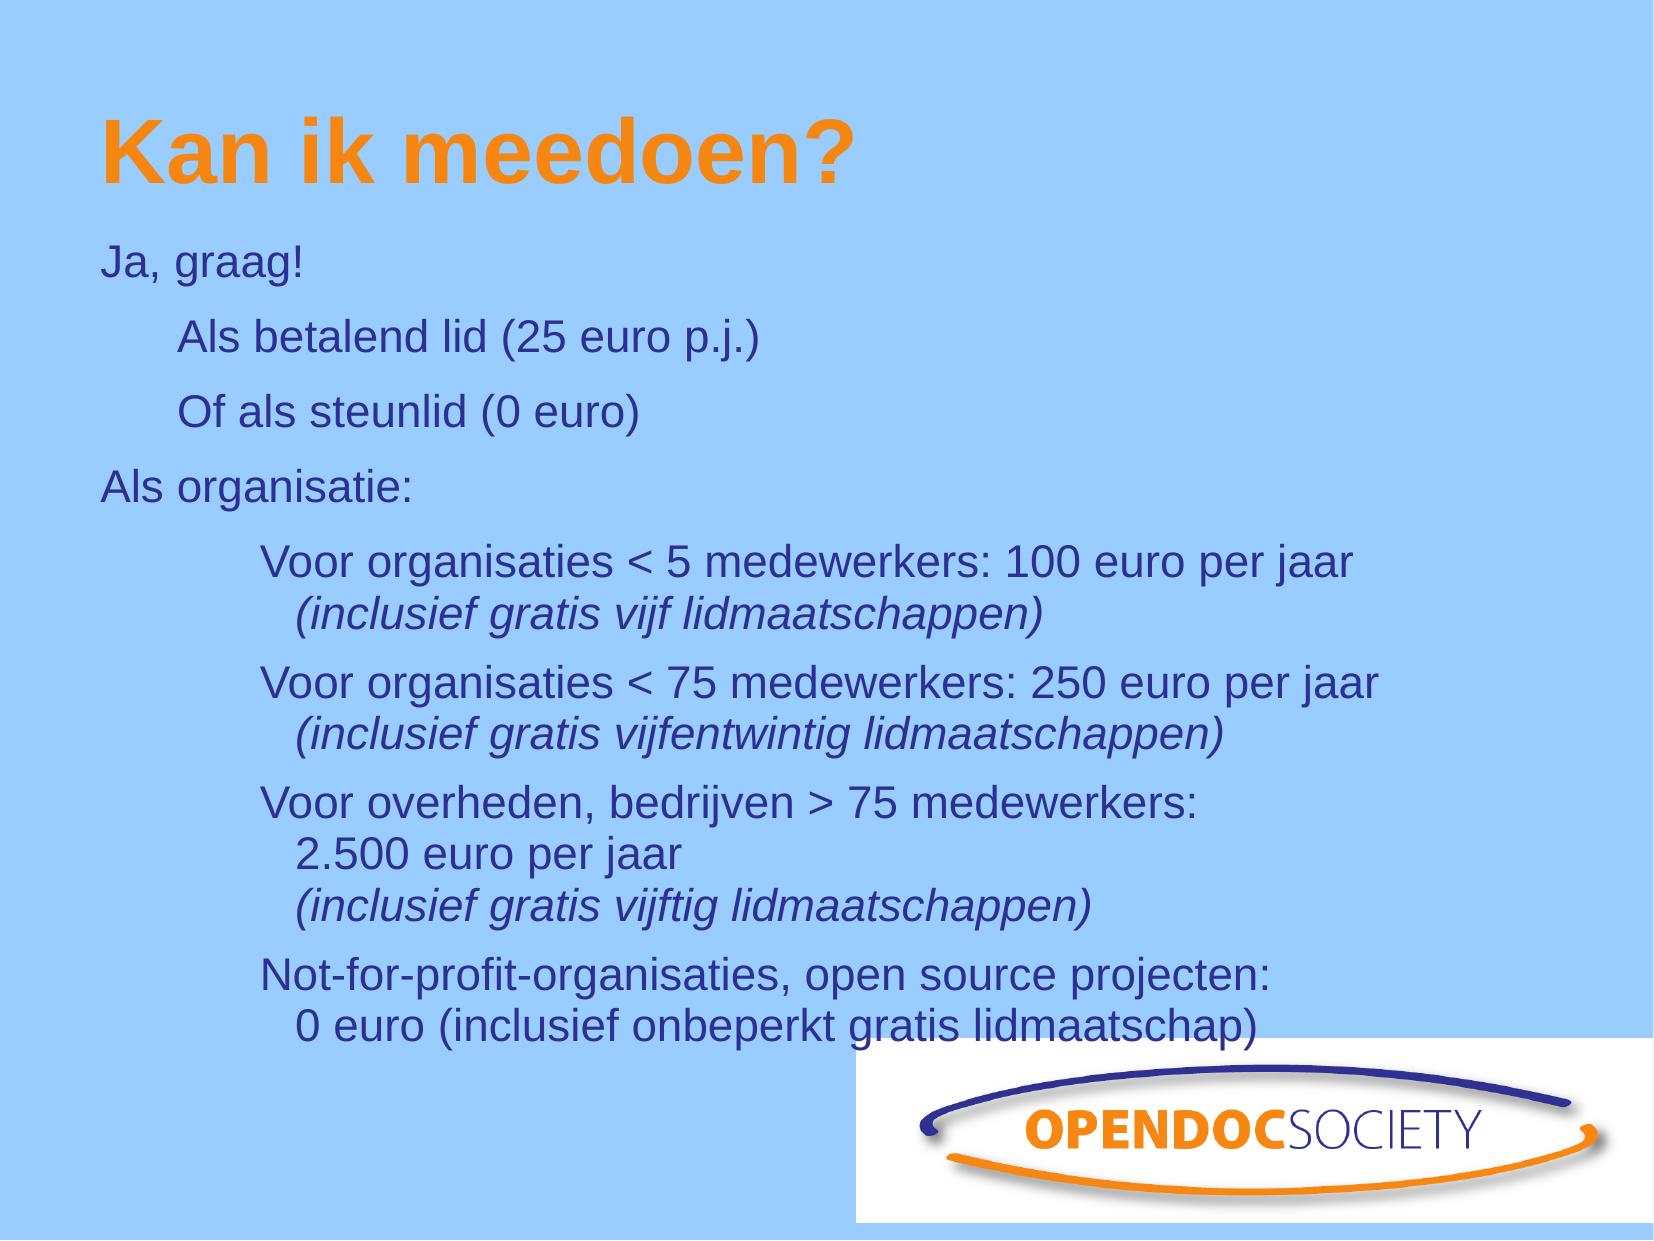

# Kan ik meedoen?
Ja, graag!
Als betalend lid (25 euro p.j.)
Of als steunlid (0 euro)
Als organisatie:
Voor organisaties < 5 medewerkers: 100 euro per jaar
(inclusief gratis vijf lidmaatschappen)
Voor organisaties < 75 medewerkers: 250 euro per jaar
(inclusief gratis vijfentwintig lidmaatschappen)
Voor overheden, bedrijven > 75 medewerkers:
2.500 euro per jaar
(inclusief gratis vijftig lidmaatschappen)
Not-for-profit-organisaties, open source projecten:
0 euro (inclusief onbeperkt gratis lidmaatschap)